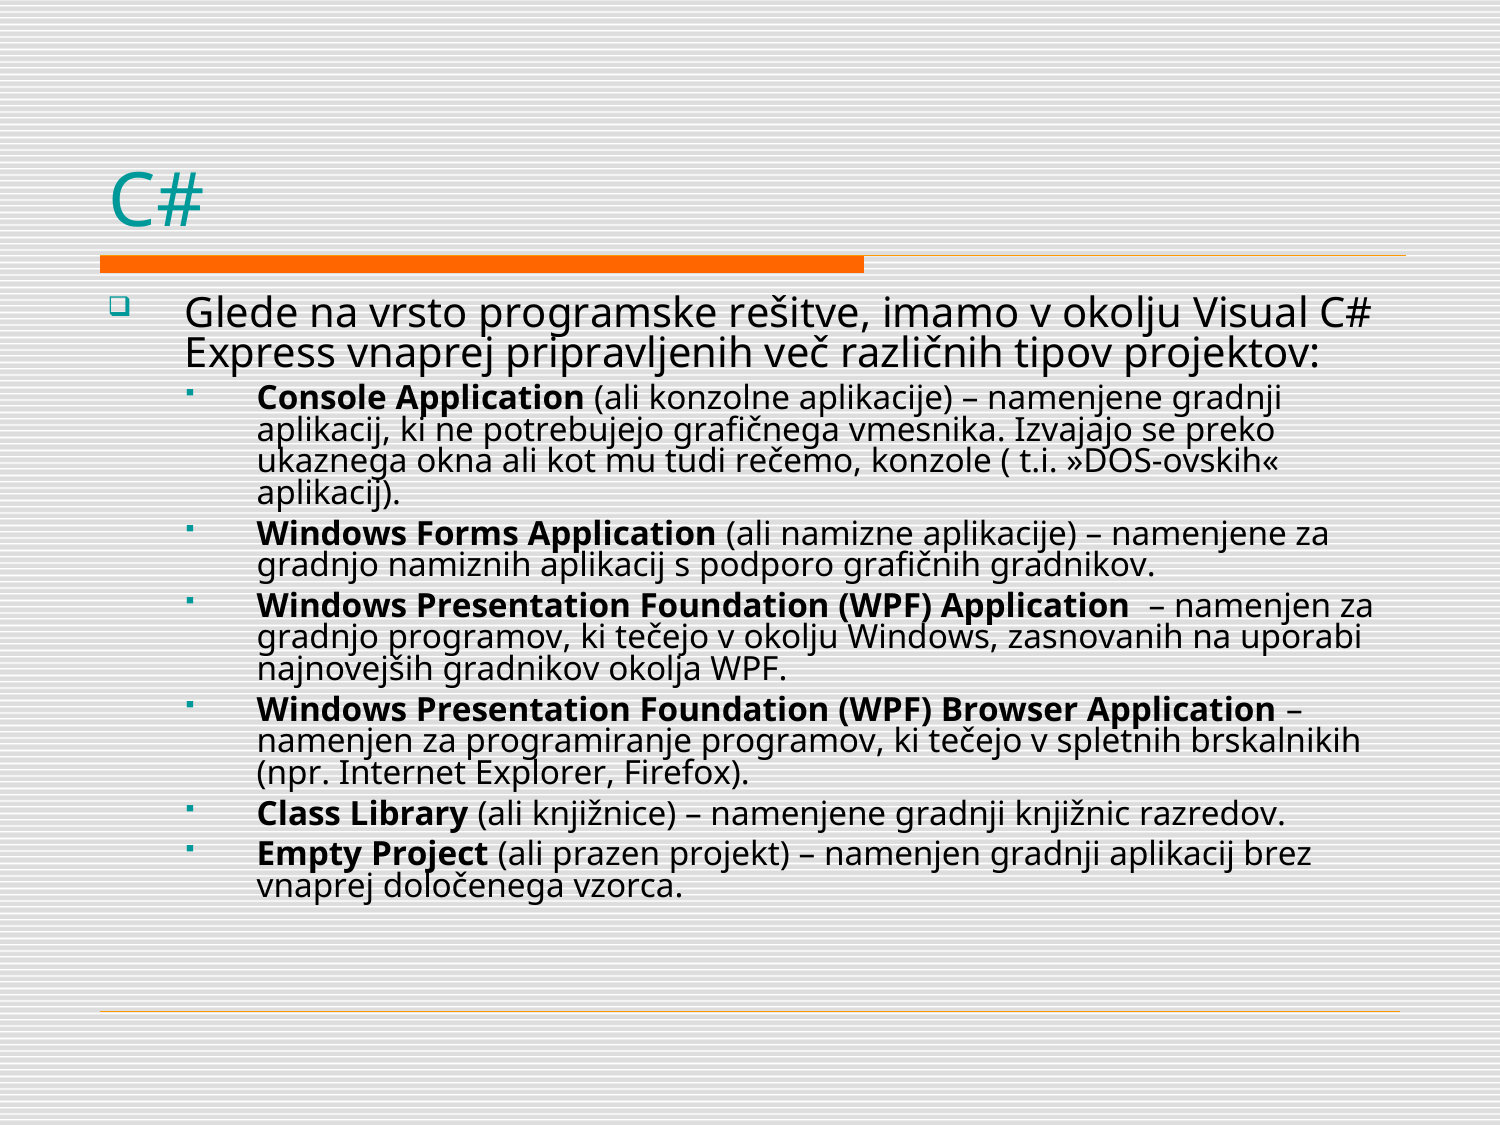

# C#
Glede na vrsto programske rešitve, imamo v okolju Visual C# Express vnaprej pripravljenih več različnih tipov projektov:
Console Application (ali konzolne aplikacije) – namenjene gradnji aplikacij, ki ne potrebujejo grafičnega vmesnika. Izvajajo se preko ukaznega okna ali kot mu tudi rečemo, konzole ( t.i. »DOS-ovskih« aplikacij).
Windows Forms Application (ali namizne aplikacije) – namenjene za gradnjo namiznih aplikacij s podporo grafičnih gradnikov.
Windows Presentation Foundation (WPF) Application – namenjen za gradnjo programov, ki tečejo v okolju Windows, zasnovanih na uporabi najnovejših gradnikov okolja WPF.
Windows Presentation Foundation (WPF) Browser Application – namenjen za programiranje programov, ki tečejo v spletnih brskalnikih (npr. Internet Explorer, Firefox).
Class Library (ali knjižnice) – namenjene gradnji knjižnic razredov.
Empty Project (ali prazen projekt) – namenjen gradnji aplikacij brez vnaprej določenega vzorca.